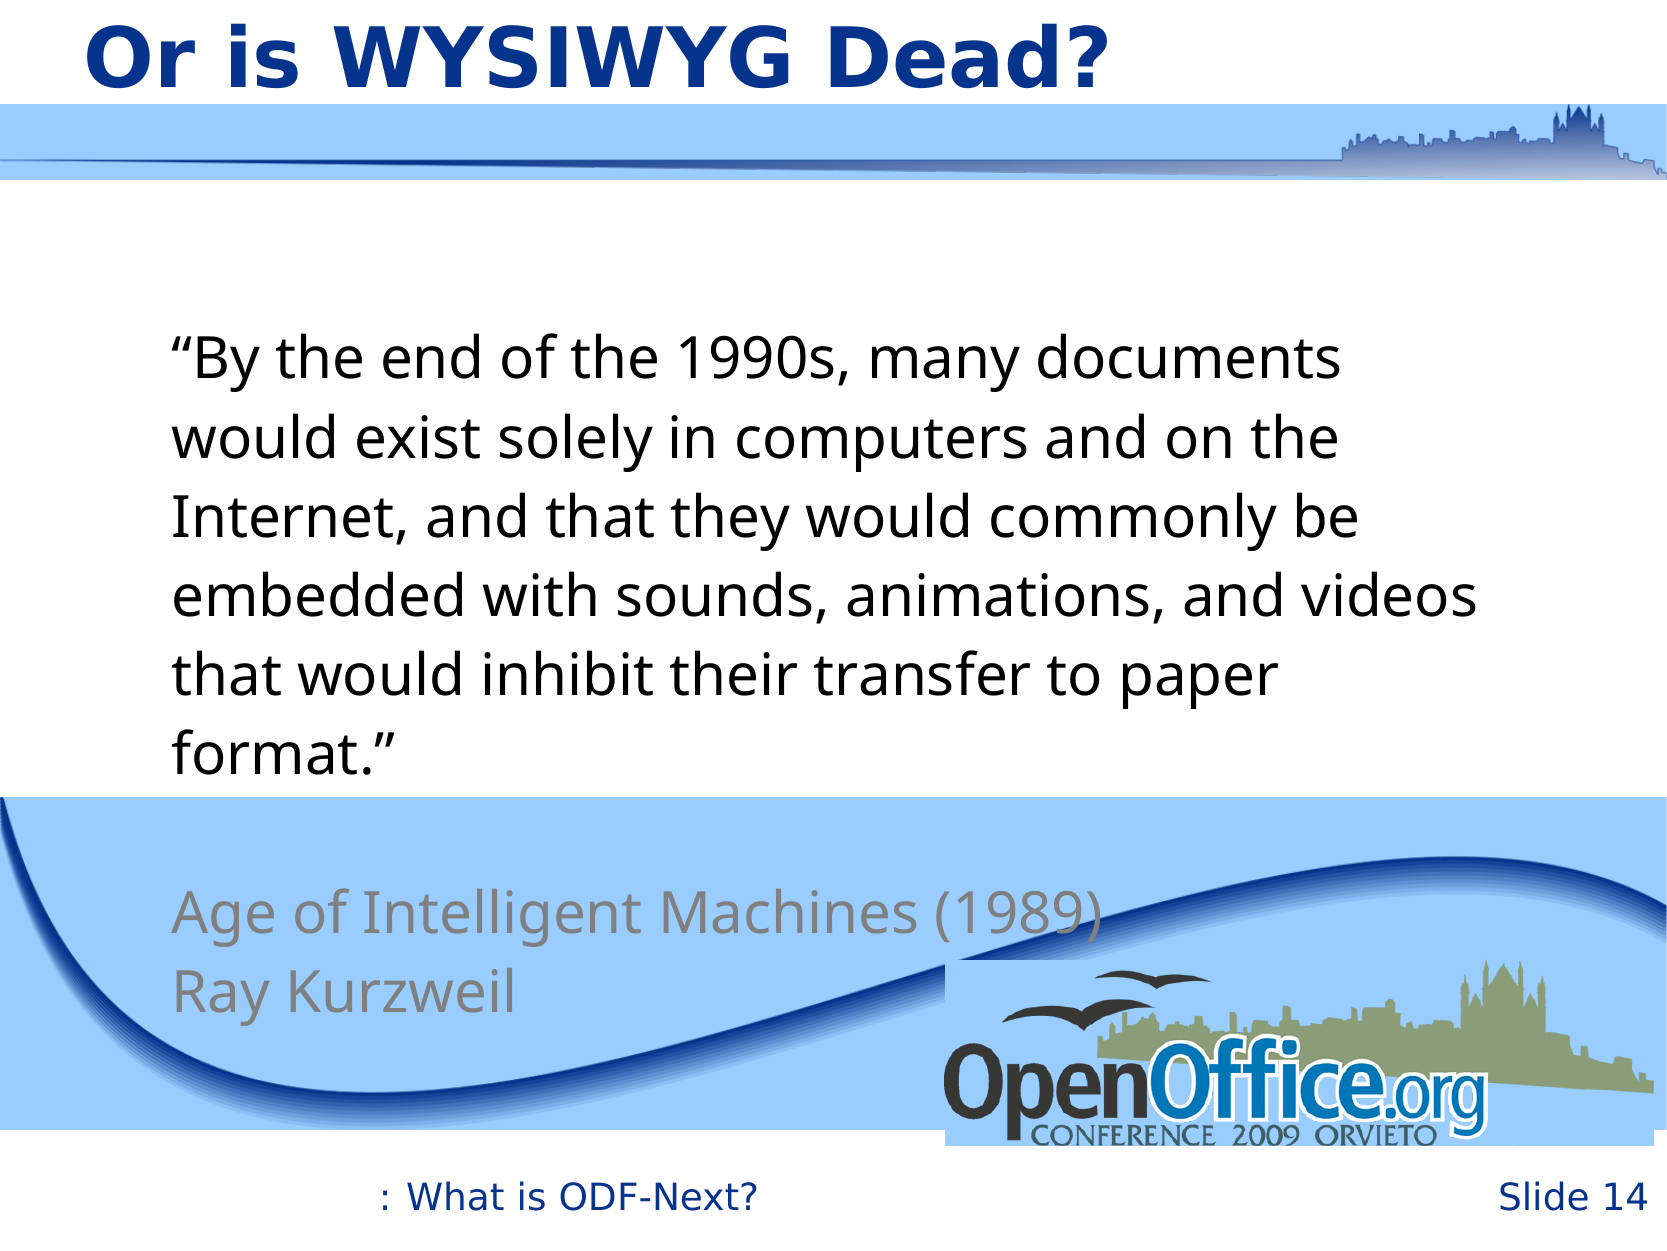

# Or is WYSIWYG Dead?
“By the end of the 1990s, many documents
would exist solely in computers and on the
Internet, and that they would commonly be
embedded with sounds, animations, and videos
that would inhibit their transfer to paper
format.”
Age of Intelligent Machines (1989)
Ray Kurzweil
What is ODF-Next?
14